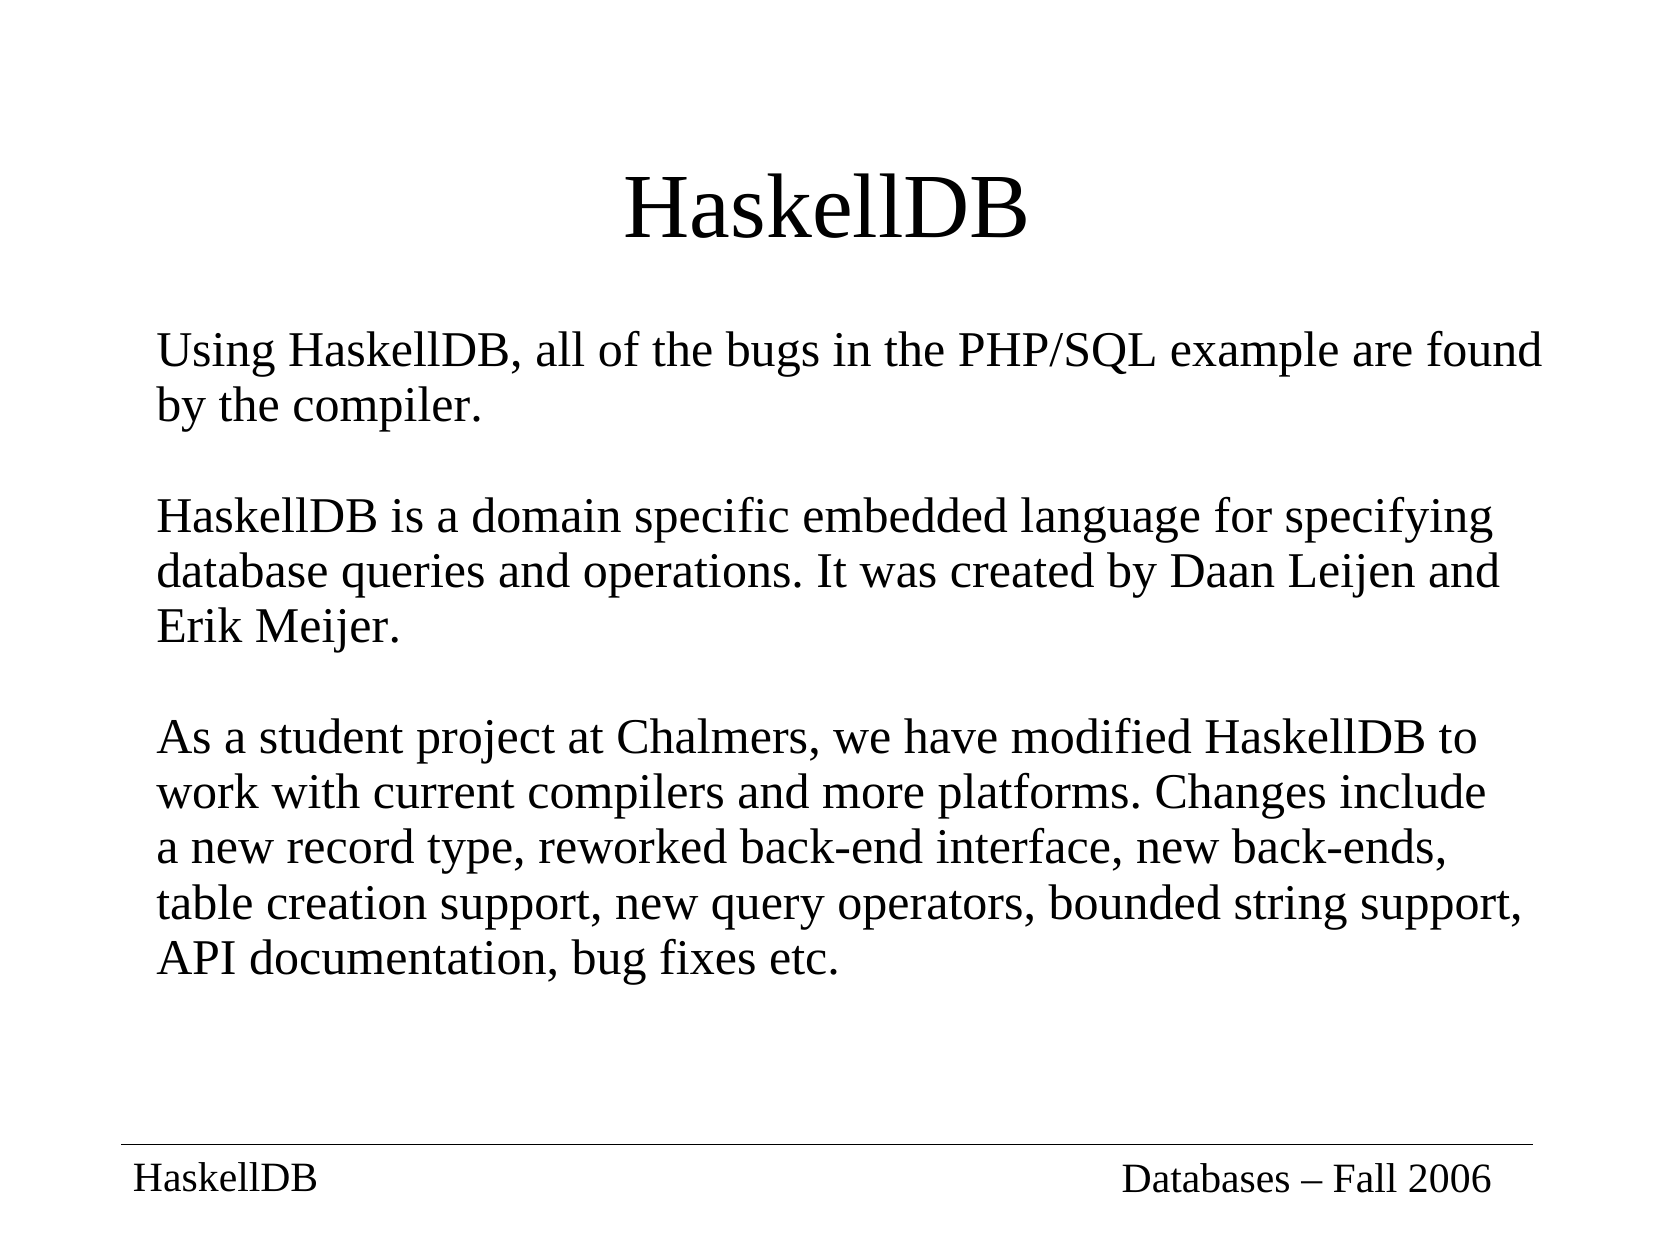

# HaskellDB
Using HaskellDB, all of the bugs in the PHP/SQL example are found by the compiler.
HaskellDB is a domain specific embedded language for specifying
database queries and operations. It was created by Daan Leijen and
Erik Meijer.
As a student project at Chalmers, we have modified HaskellDB to
work with current compilers and more platforms. Changes include
a new record type, reworked back-end interface, new back-ends,
table creation support, new query operators, bounded string support,
API documentation, bug fixes etc.